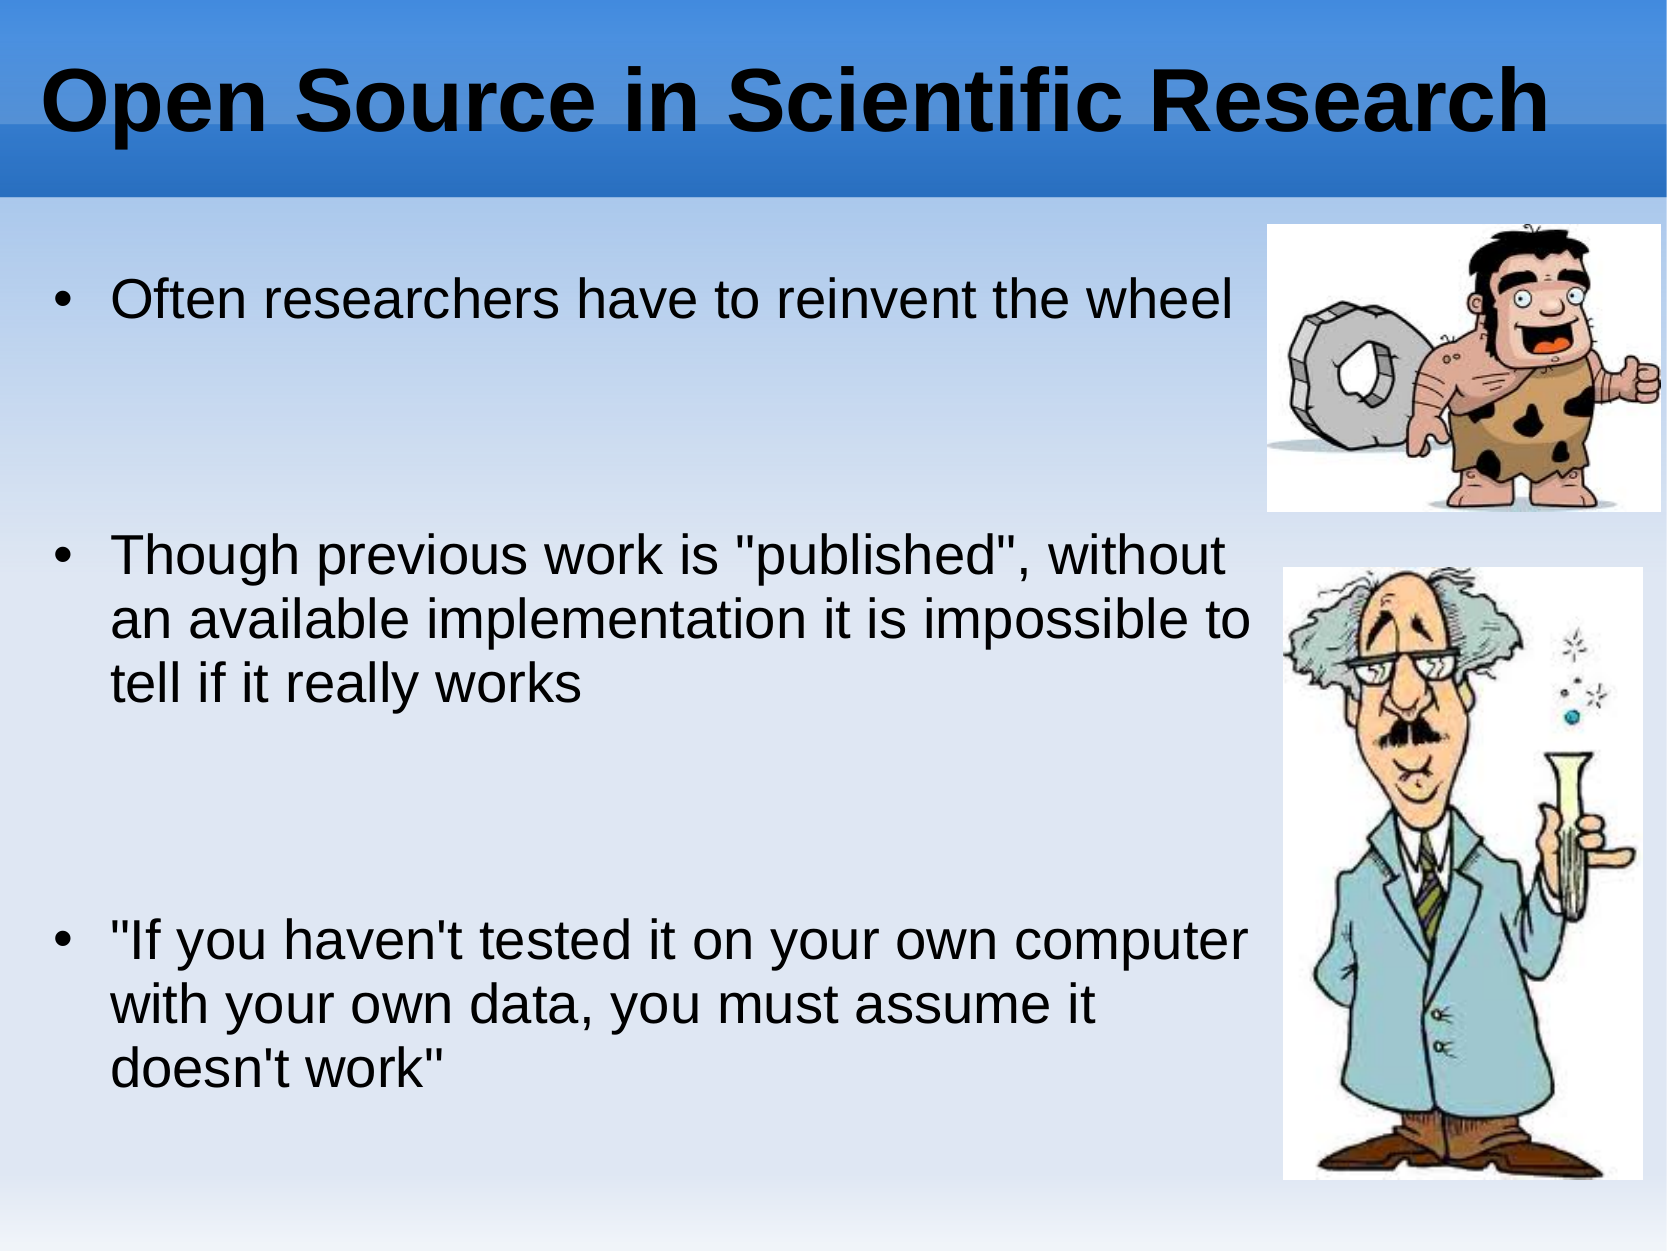

# Open Source in Scientific Research
Often researchers have to reinvent the wheel
Though previous work is "published", without an available implementation it is impossible to tell if it really works
"If you haven't tested it on your own computer with your own data, you must assume it doesn't work"